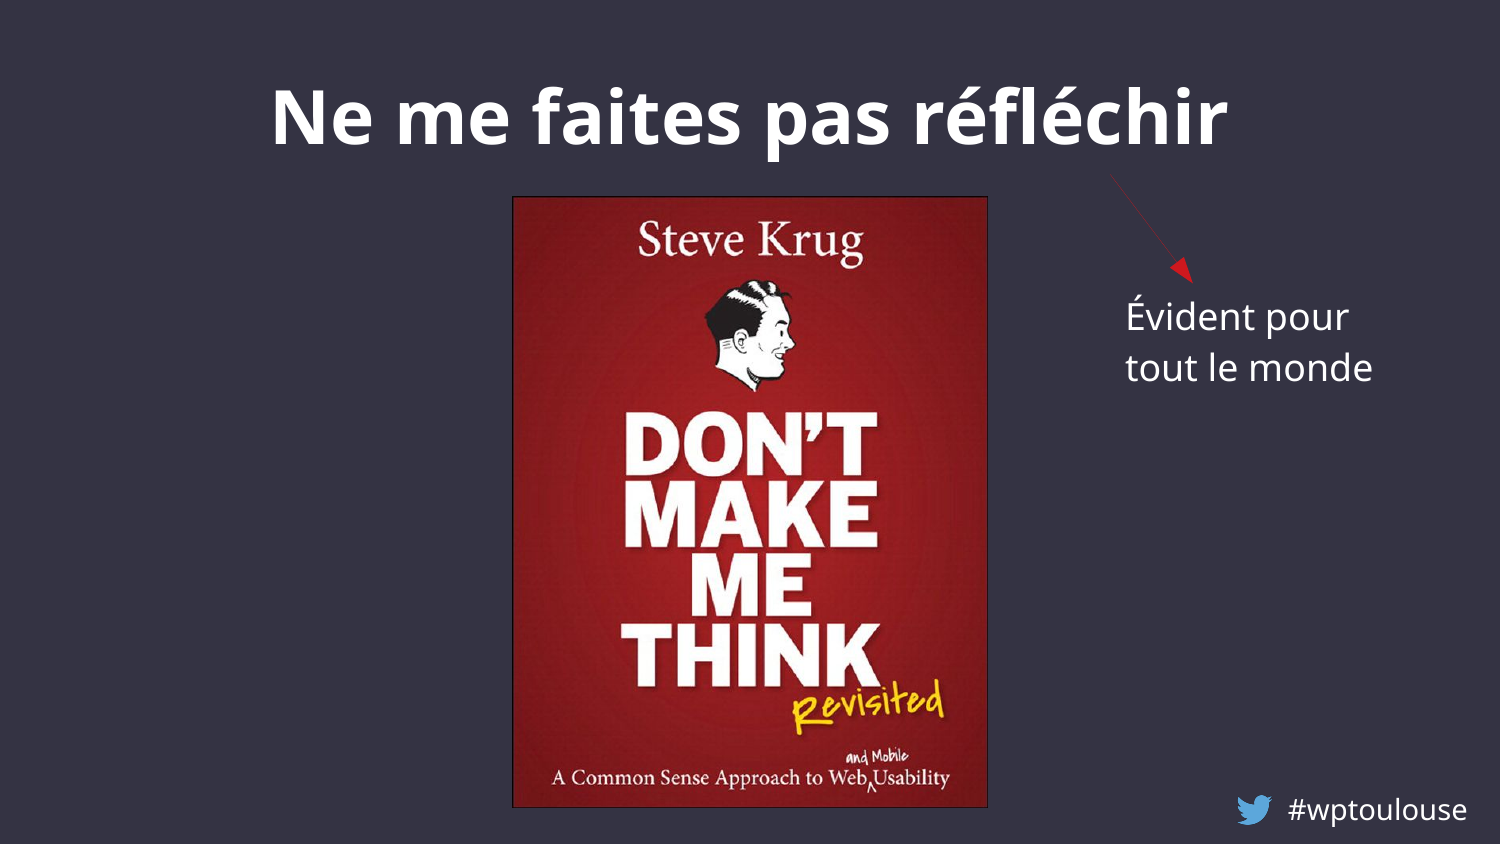

# Ne me faites pas réfléchir
Évident pour tout le monde
#wptoulouse